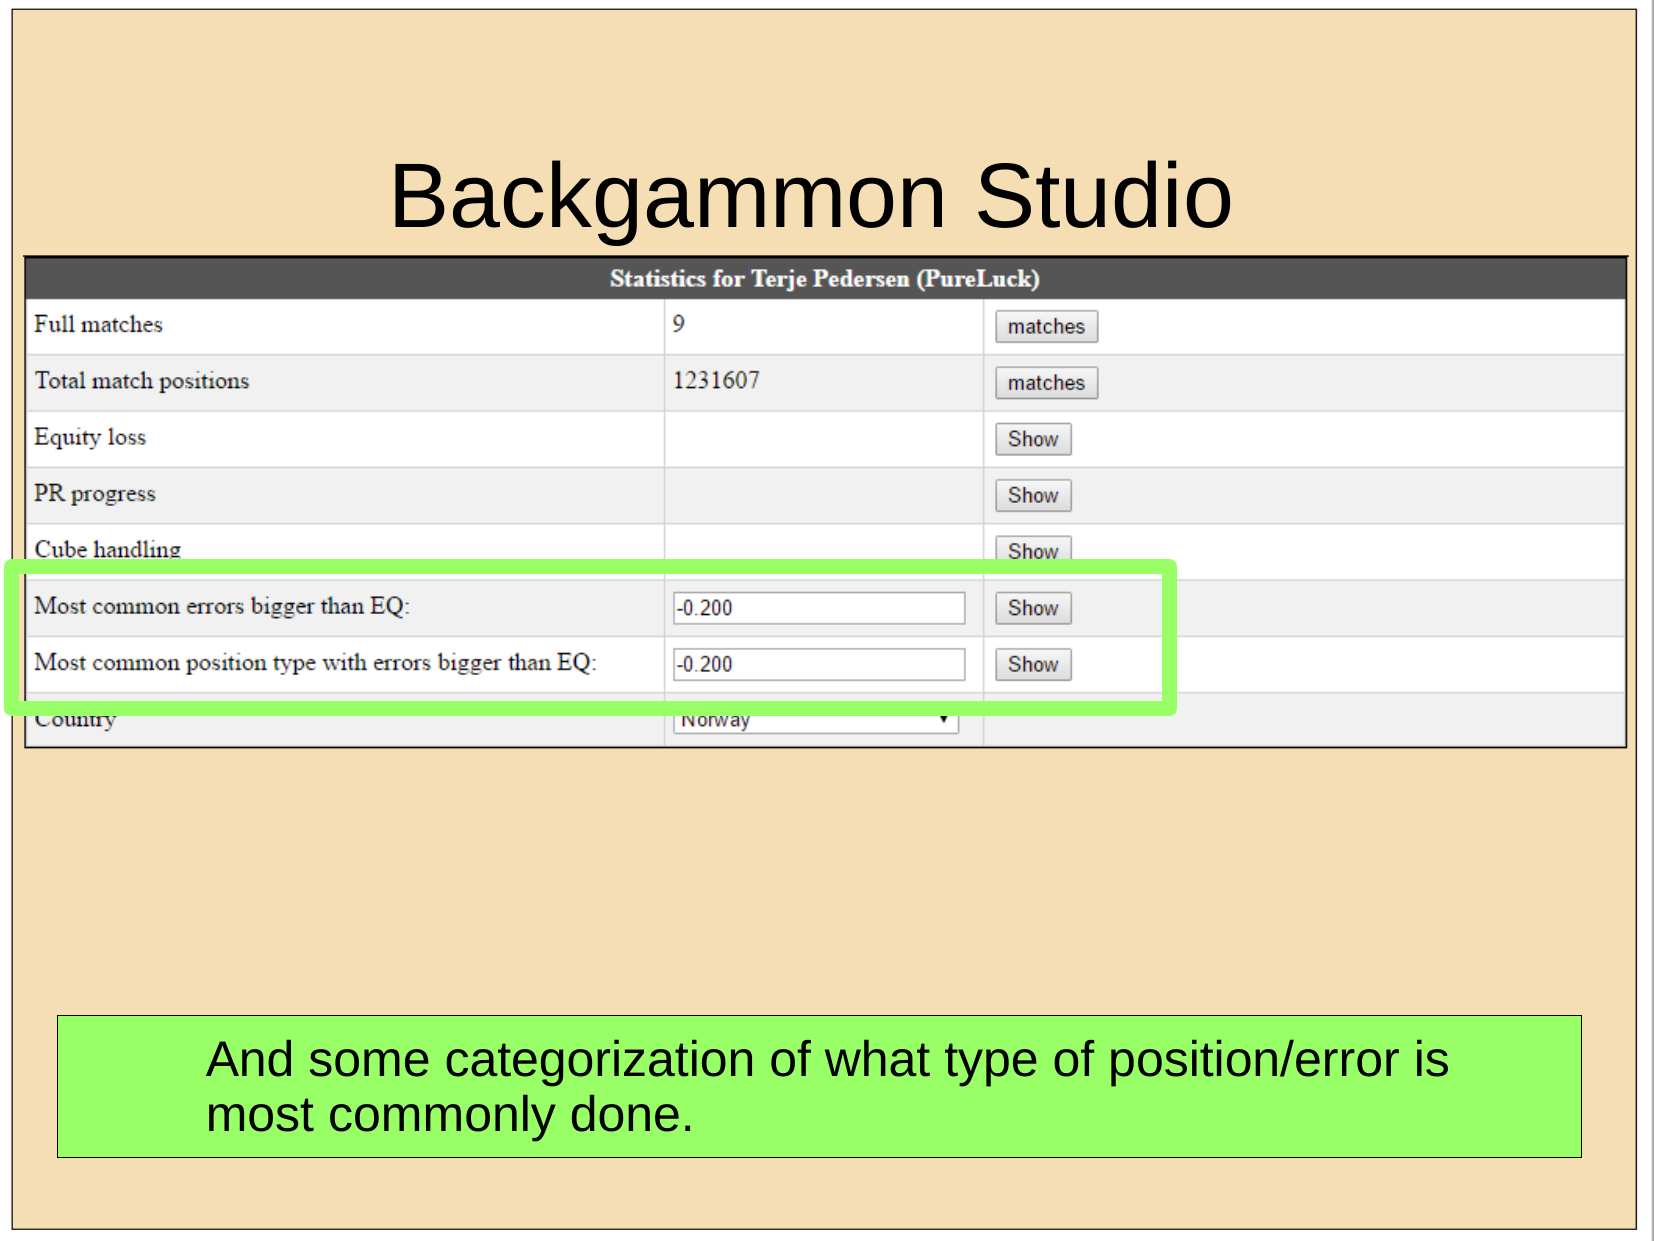

# Backgammon Studio
And some categorization of what type of position/error is
most commonly done.